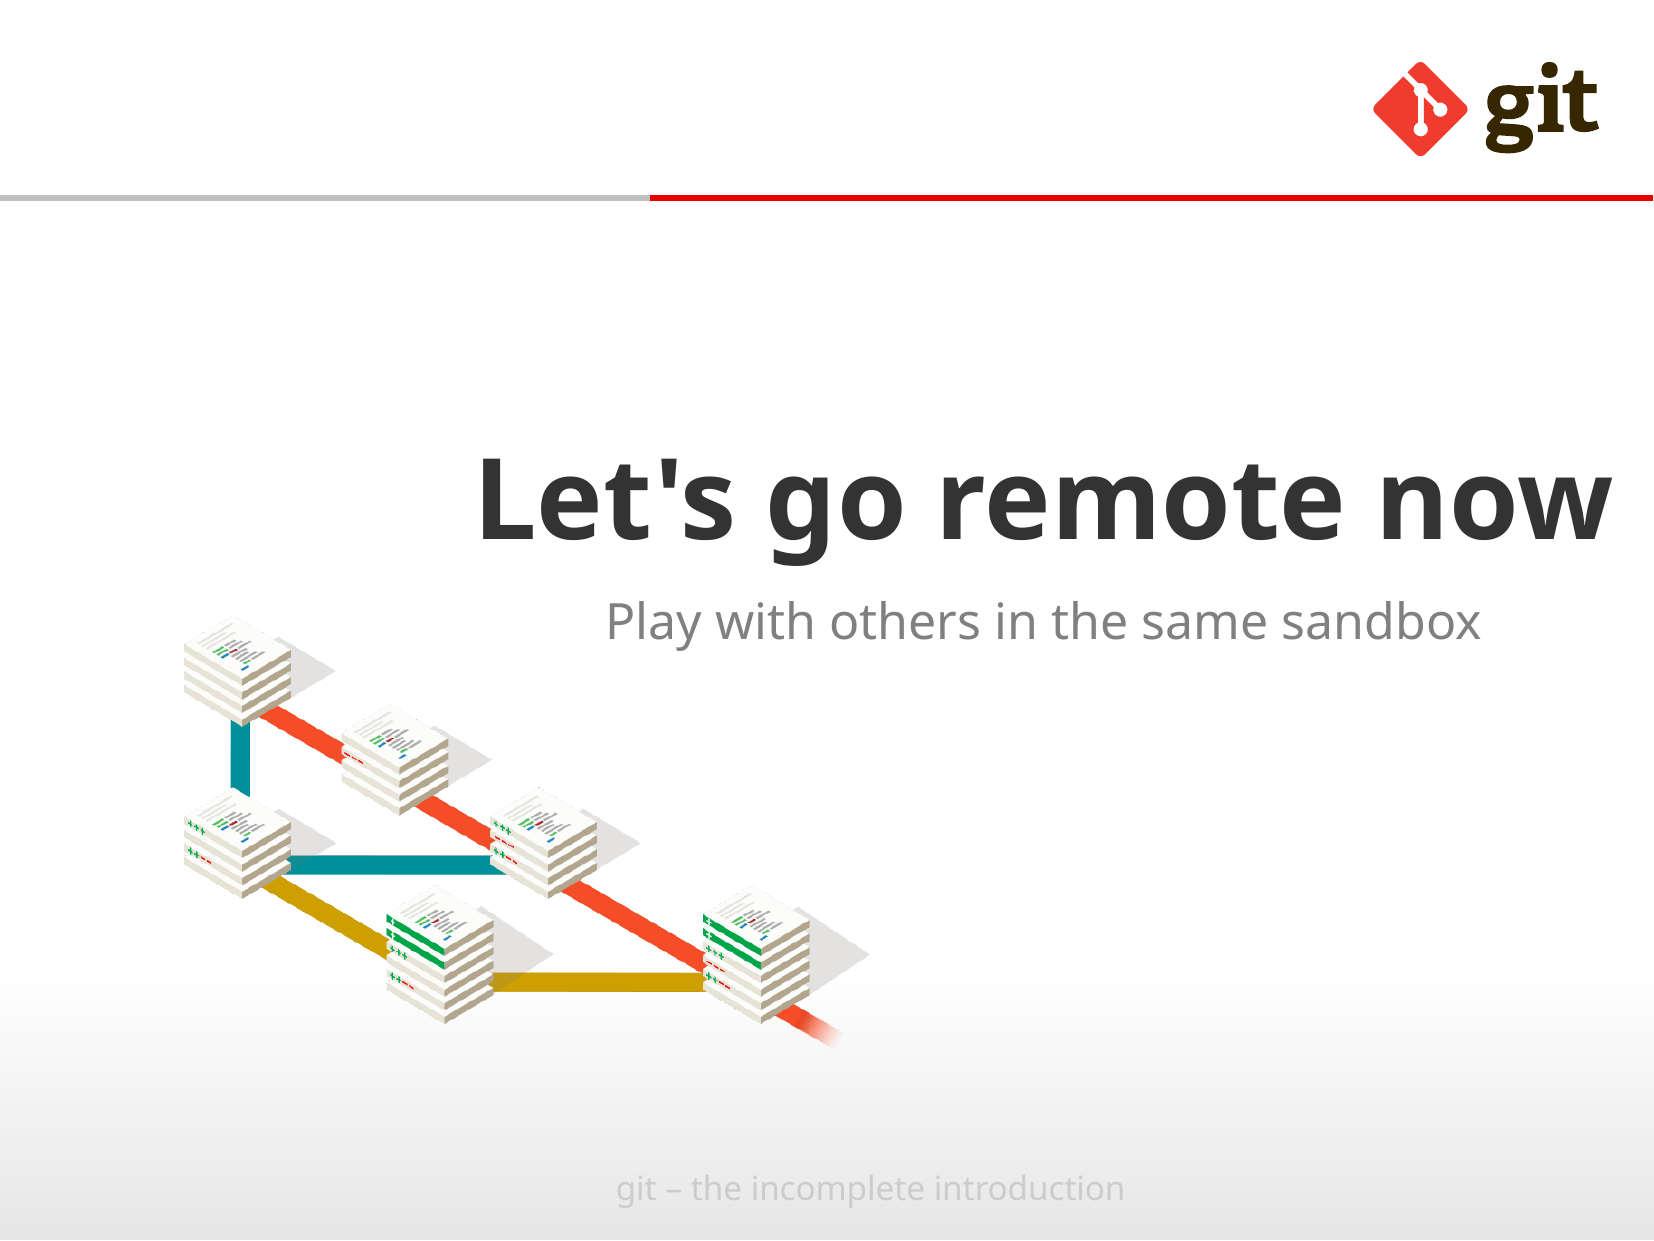

#
Let's go remote now
Play with others in the same sandbox